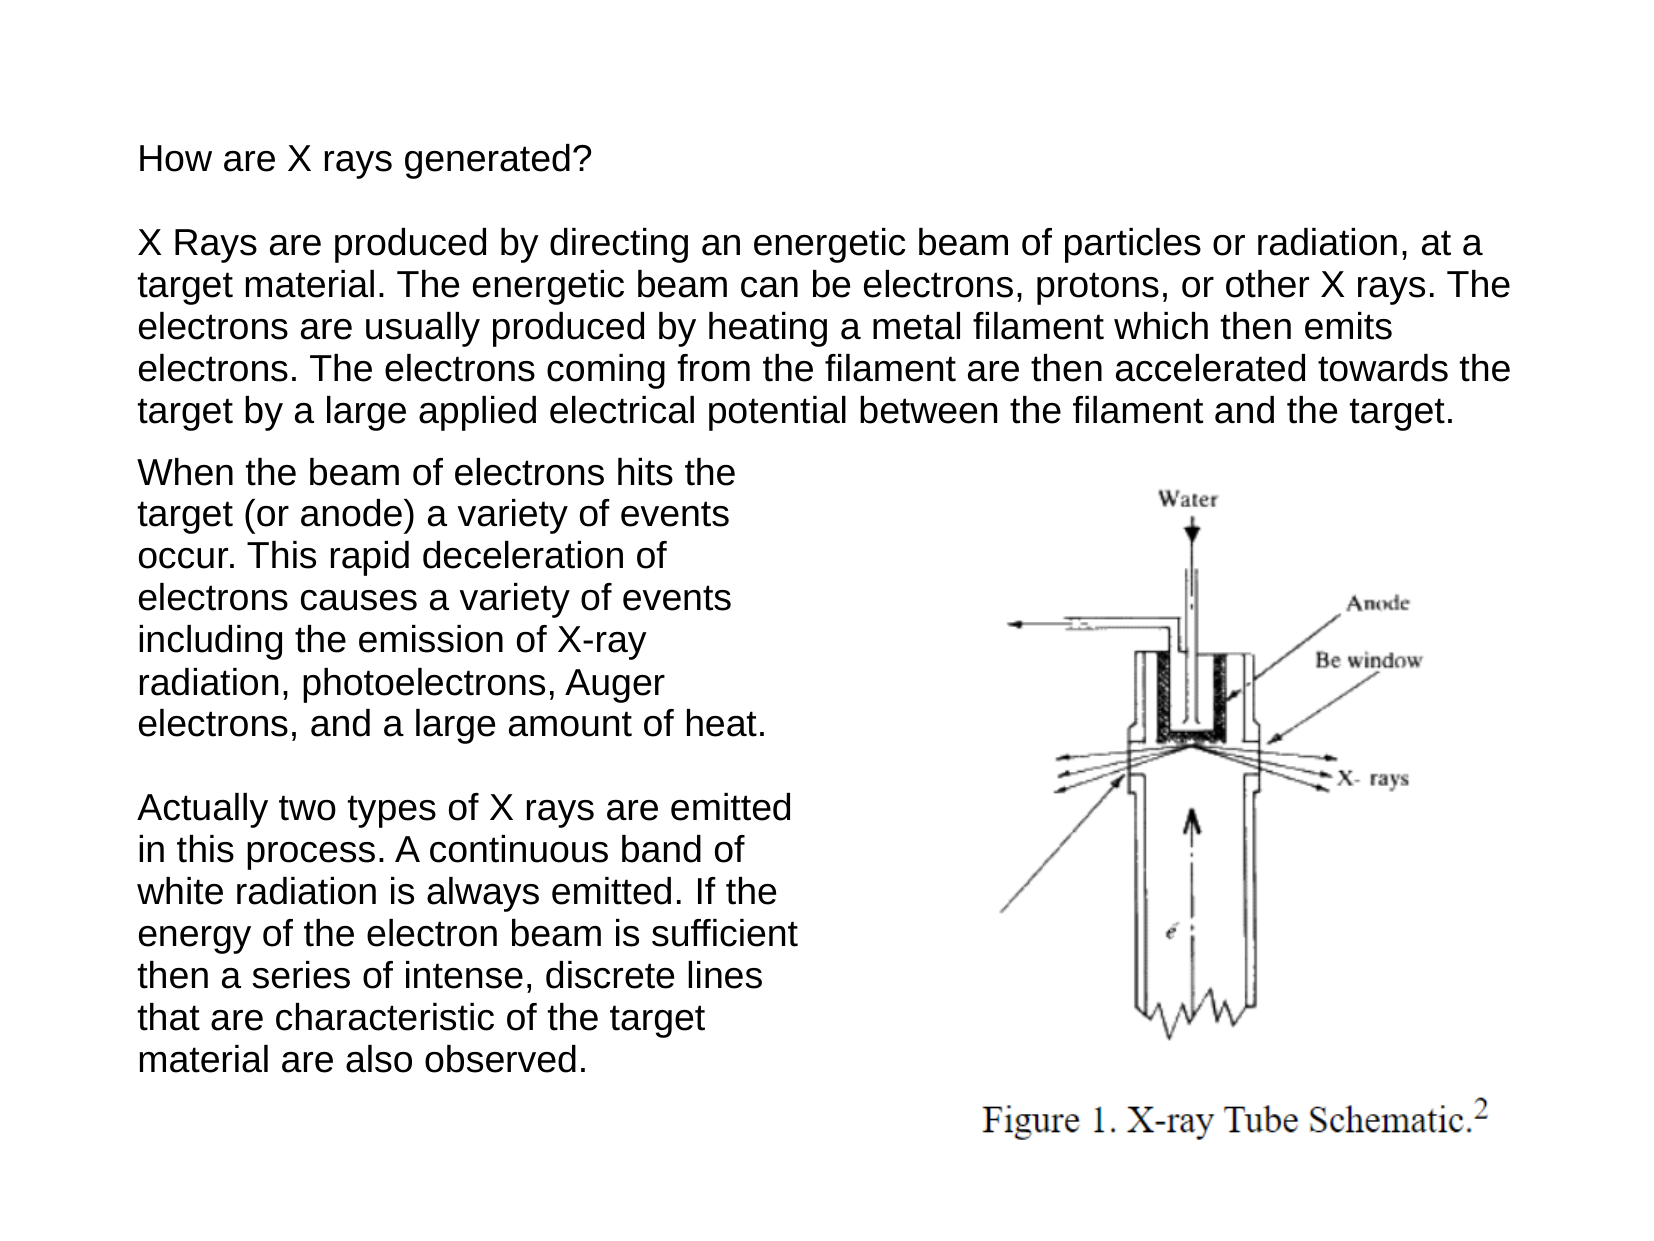

How are X rays generated?
X Rays are produced by directing an energetic beam of particles or radiation, at a target material. The energetic beam can be electrons, protons, or other X rays. The electrons are usually produced by heating a metal filament which then emits electrons. The electrons coming from the filament are then accelerated towards the target by a large applied electrical potential between the filament and the target.
When the beam of electrons hits the target (or anode) a variety of events occur. This rapid deceleration of electrons causes a variety of events including the emission of X-ray radiation, photoelectrons, Auger electrons, and a large amount of heat.
Actually two types of X rays are emitted in this process. A continuous band of white radiation is always emitted. If the energy of the electron beam is sufficient then a series of intense, discrete lines that are characteristic of the target material are also observed.